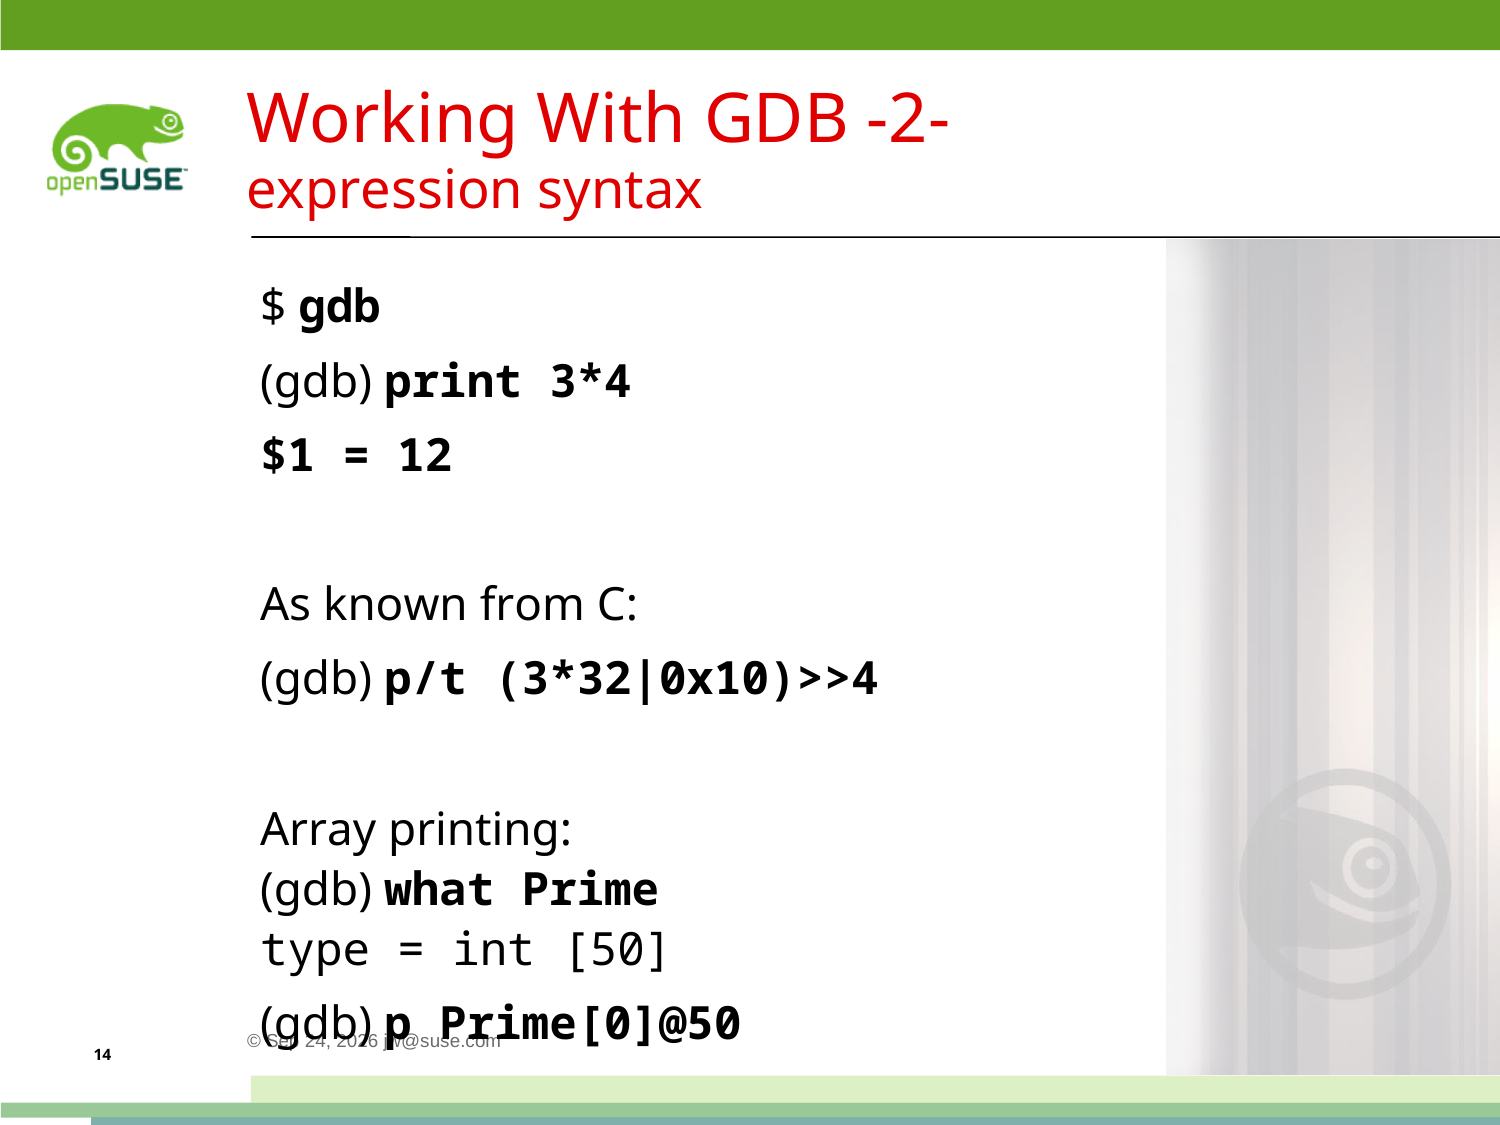

# Working With GDB -2- expression syntax
$ gdb
(gdb) print 3*4
$1 = 12
As known from C:
(gdb) p/t (3*32|0x10)>>4
Array printing:
(gdb) what Prime
type = int [50]
(gdb) p Prime[0]@50